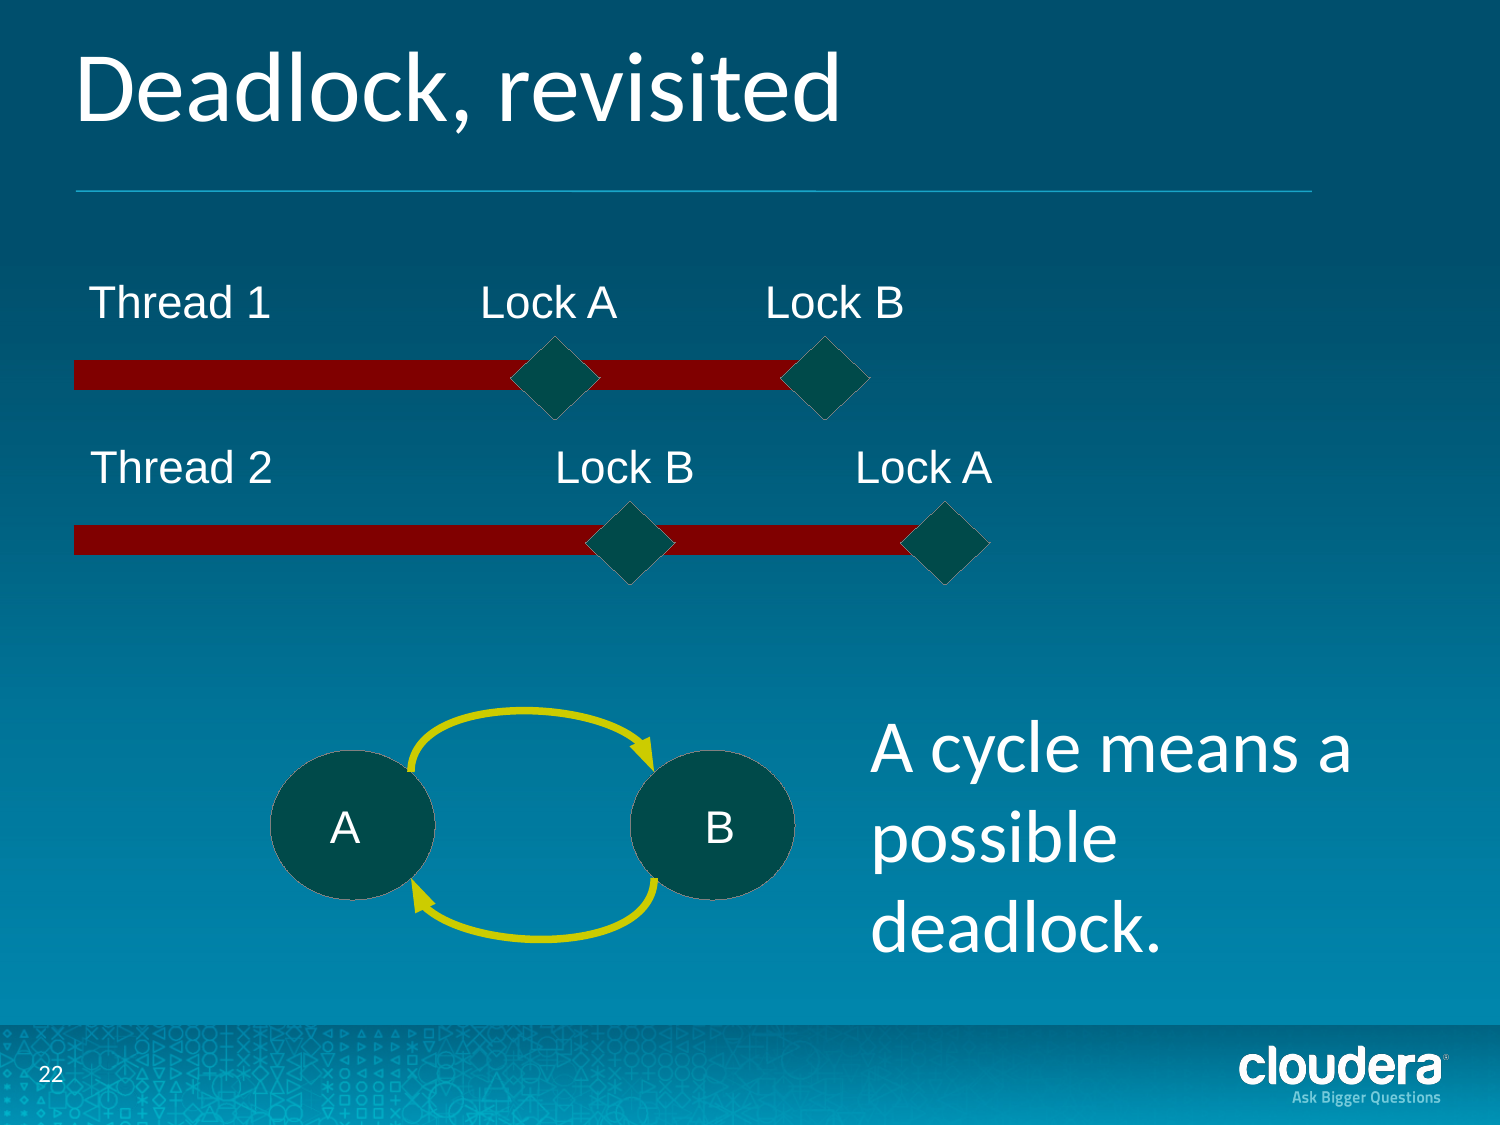

# Deadlock, revisited
Thread 1
Lock A
Lock B
Thread 2
Lock B
Lock A
A cycle means a possible deadlock.
A
B